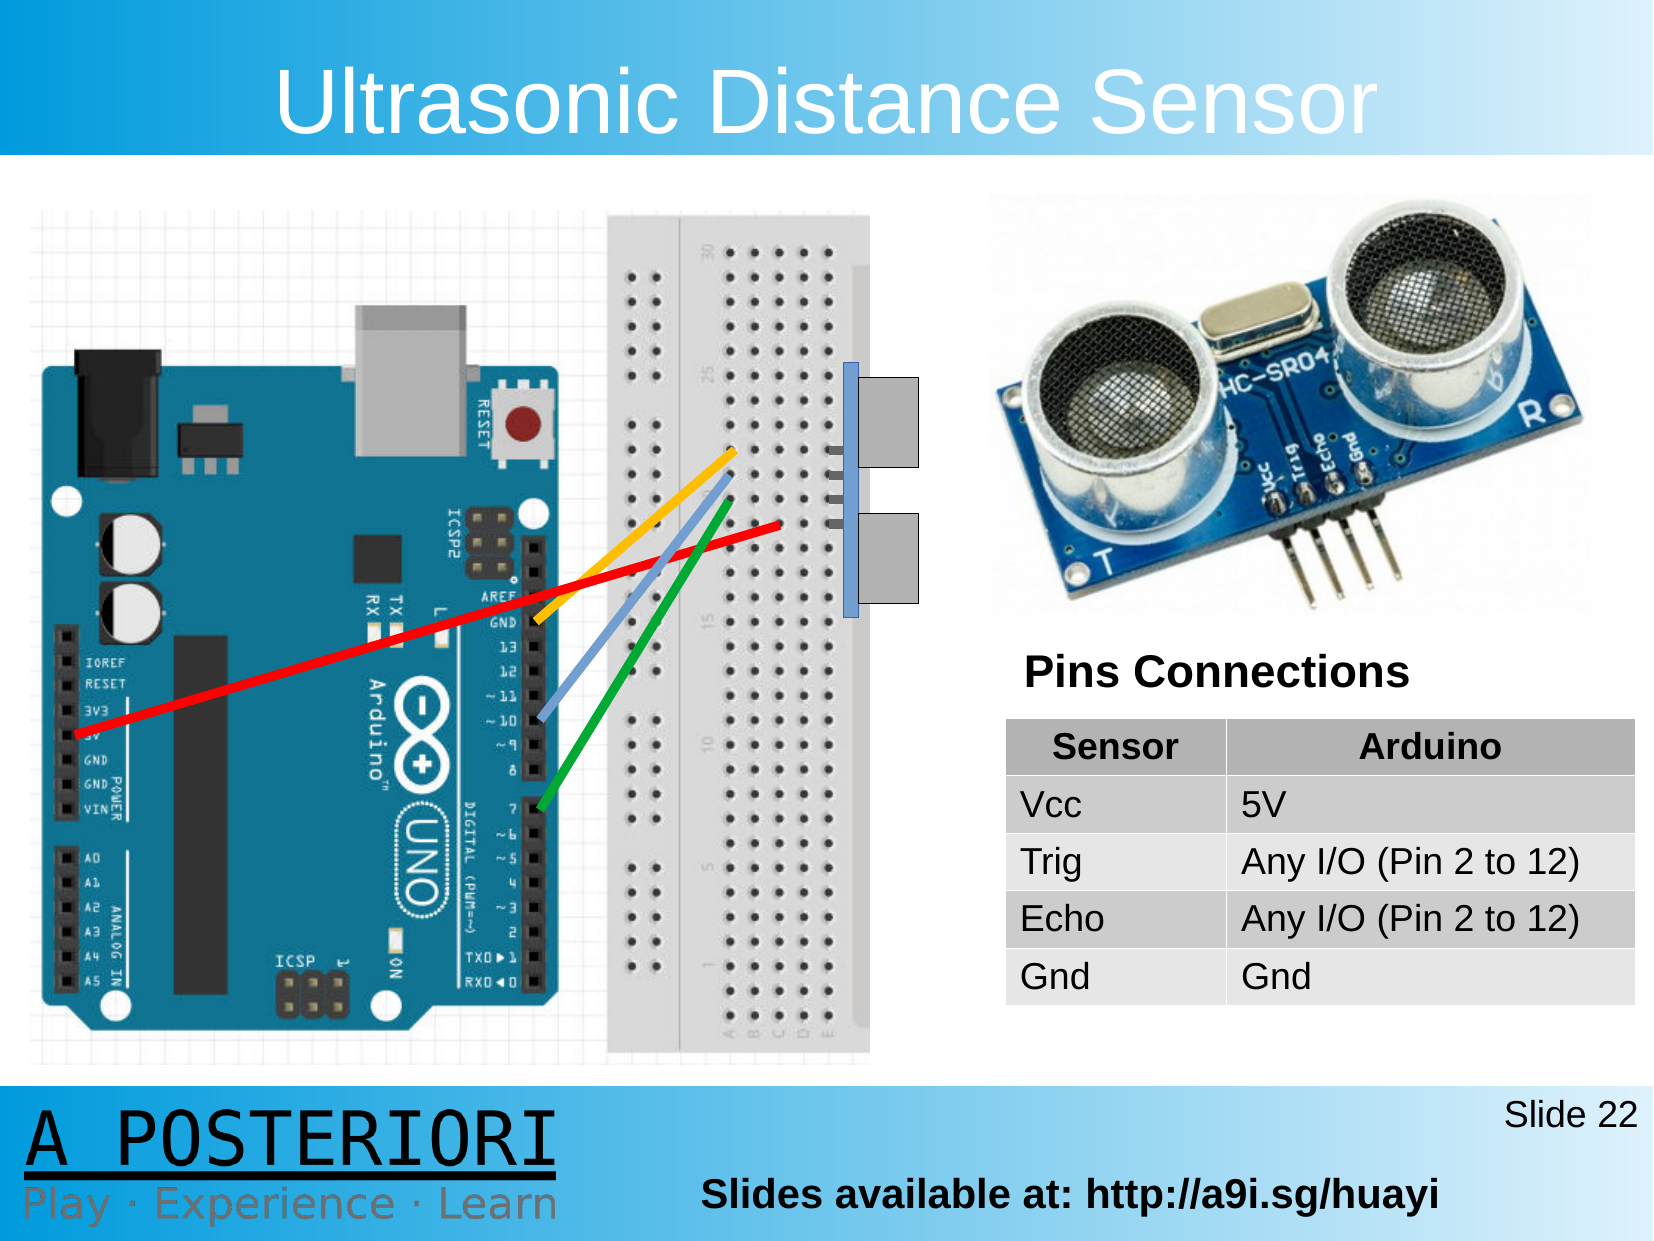

# Ultrasonic Distance Sensor
Pins Connections
| Sensor | Arduino |
| --- | --- |
| Vcc | 5V |
| Trig | Any I/O (Pin 2 to 12) |
| Echo | Any I/O (Pin 2 to 12) |
| Gnd | Gnd |